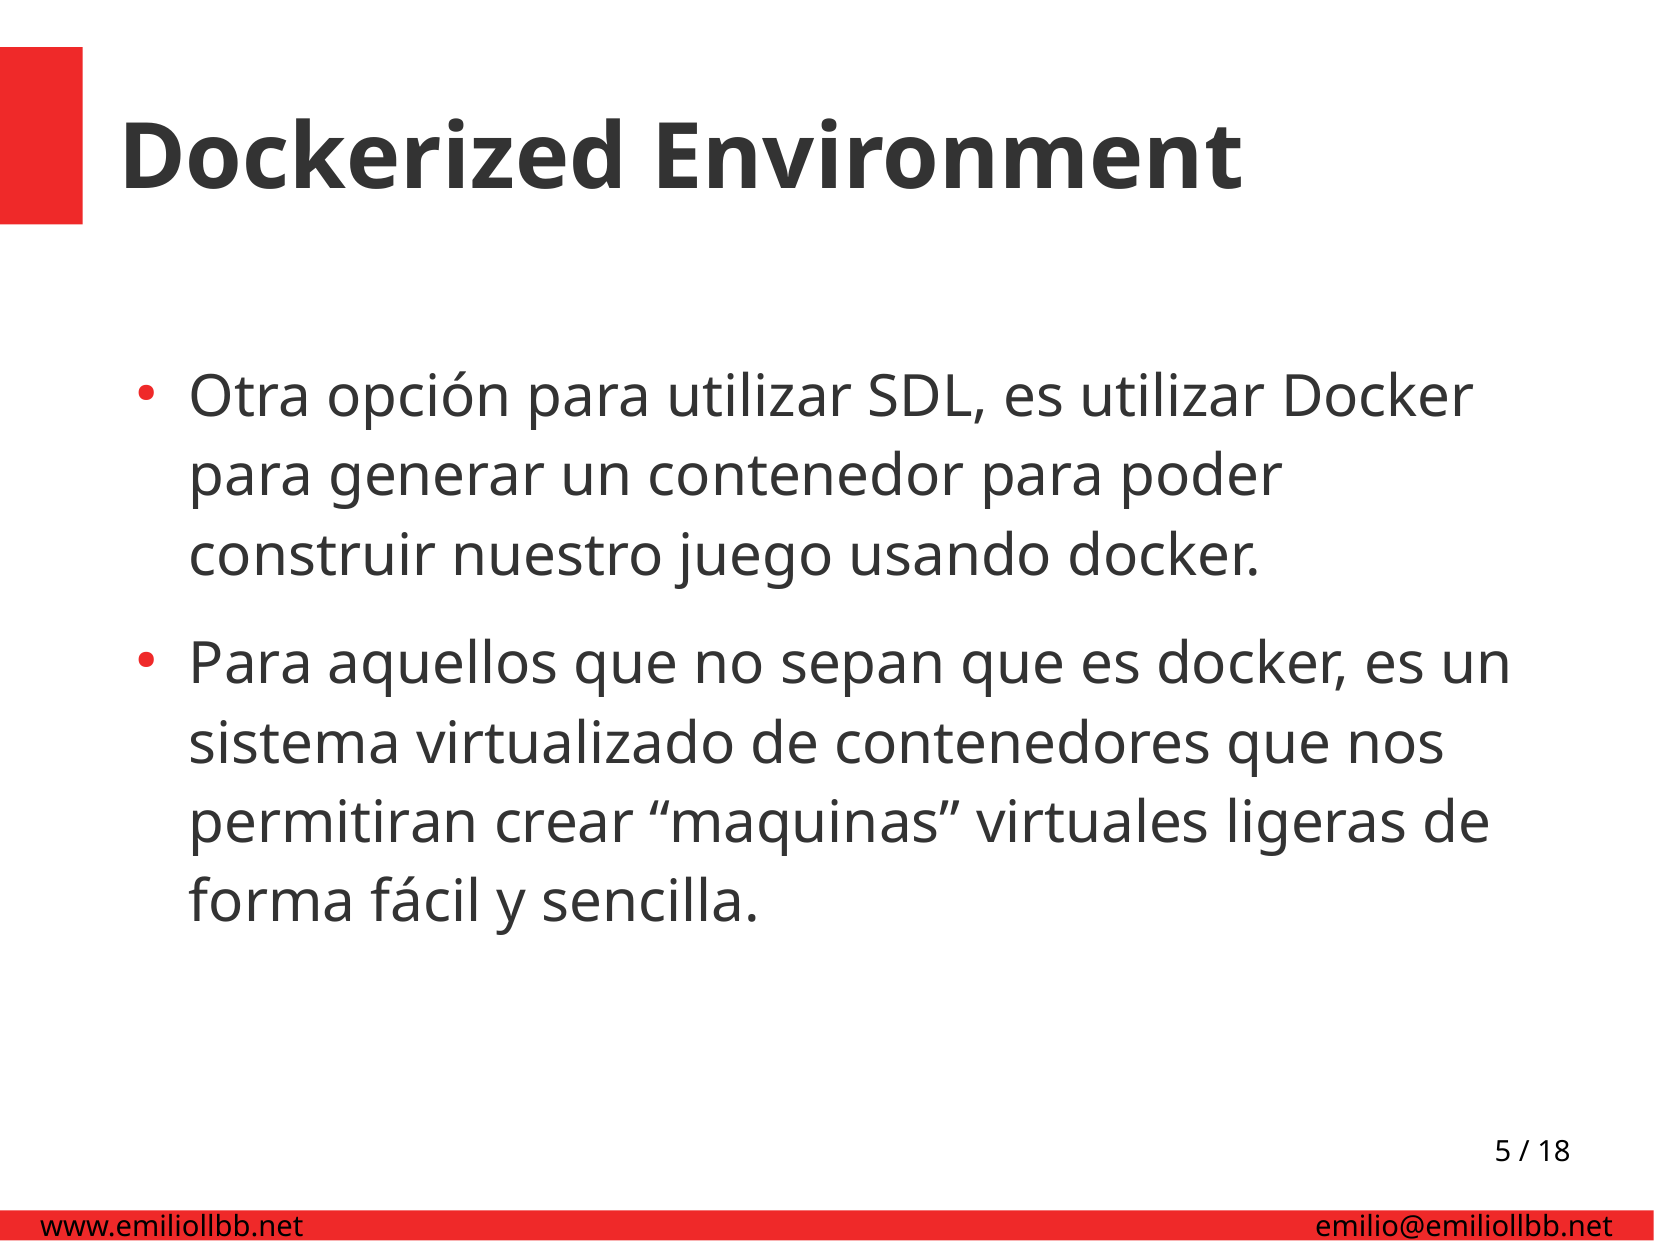

# Dockerized Environment
Otra opción para utilizar SDL, es utilizar Docker para generar un contenedor para poder construir nuestro juego usando docker.
Para aquellos que no sepan que es docker, es un sistema virtualizado de contenedores que nos permitiran crear “maquinas” virtuales ligeras de forma fácil y sencilla.
5